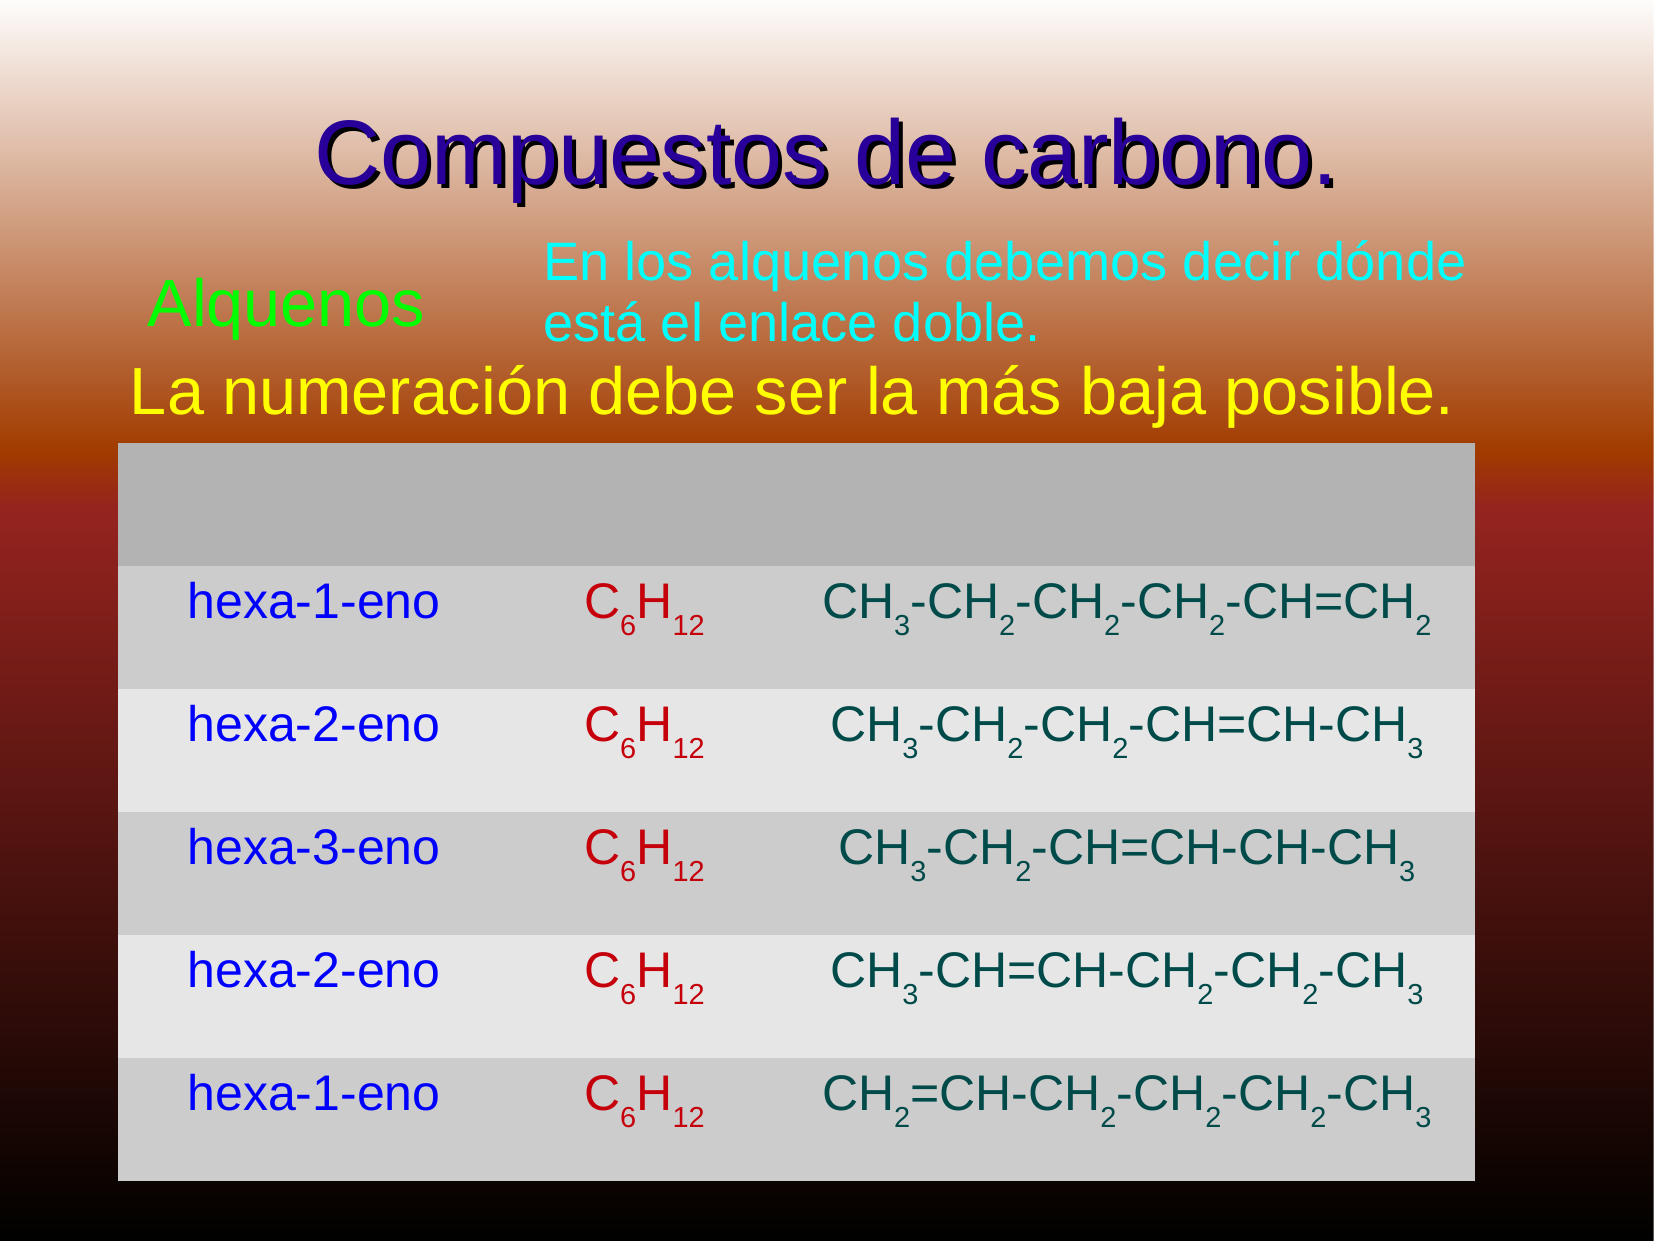

Compuestos de carbono.
En los alquenos debemos decir dónde está el enlace doble.
# Alquenos
La numeración debe ser la más baja posible.
| | | |
| --- | --- | --- |
| hexa-1-eno | C6H12 | CH3-CH2-CH2-CH2-CH=CH2 |
| hexa-2-eno | C6H12 | CH3-CH2-CH2-CH=CH-CH3 |
| hexa-3-eno | C6H12 | CH3-CH2-CH=CH-CH-CH3 |
| hexa-2-eno | C6H12 | CH3-CH=CH-CH2-CH2-CH3 |
| hexa-1-eno | C6H12 | CH2=CH-CH2-CH2-CH2-CH3 |